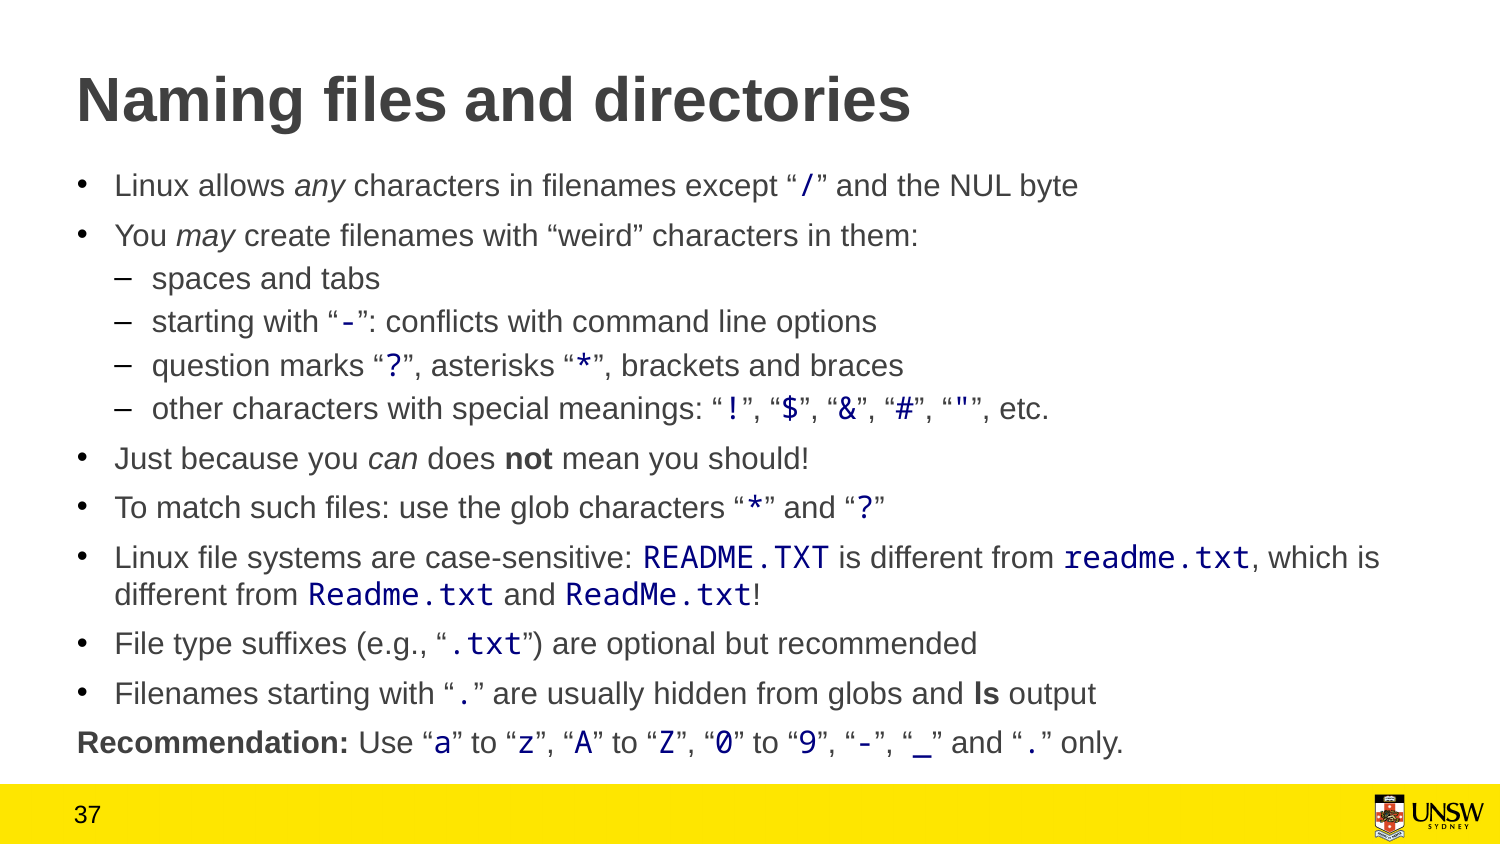

# Naming files and directories
Linux allows any characters in filenames except “/” and the NUL byte
You may create filenames with “weird” characters in them:
spaces and tabs
starting with “-”: conflicts with command line options
question marks “?”, asterisks “*”, brackets and braces
other characters with special meanings: “!”, “$”, “&”, “#”, “"”, etc.
Just because you can does not mean you should!
To match such files: use the glob characters “*” and “?”
Linux file systems are case-sensitive: README.TXT is different from readme.txt, which is different from Readme.txt and ReadMe.txt!
File type suffixes (e.g., “.txt”) are optional but recommended
Filenames starting with “.” are usually hidden from globs and ls output
Recommendation: Use “a” to “z”, “A” to “Z”, “0” to “9”, “-”, “_” and “.” only.